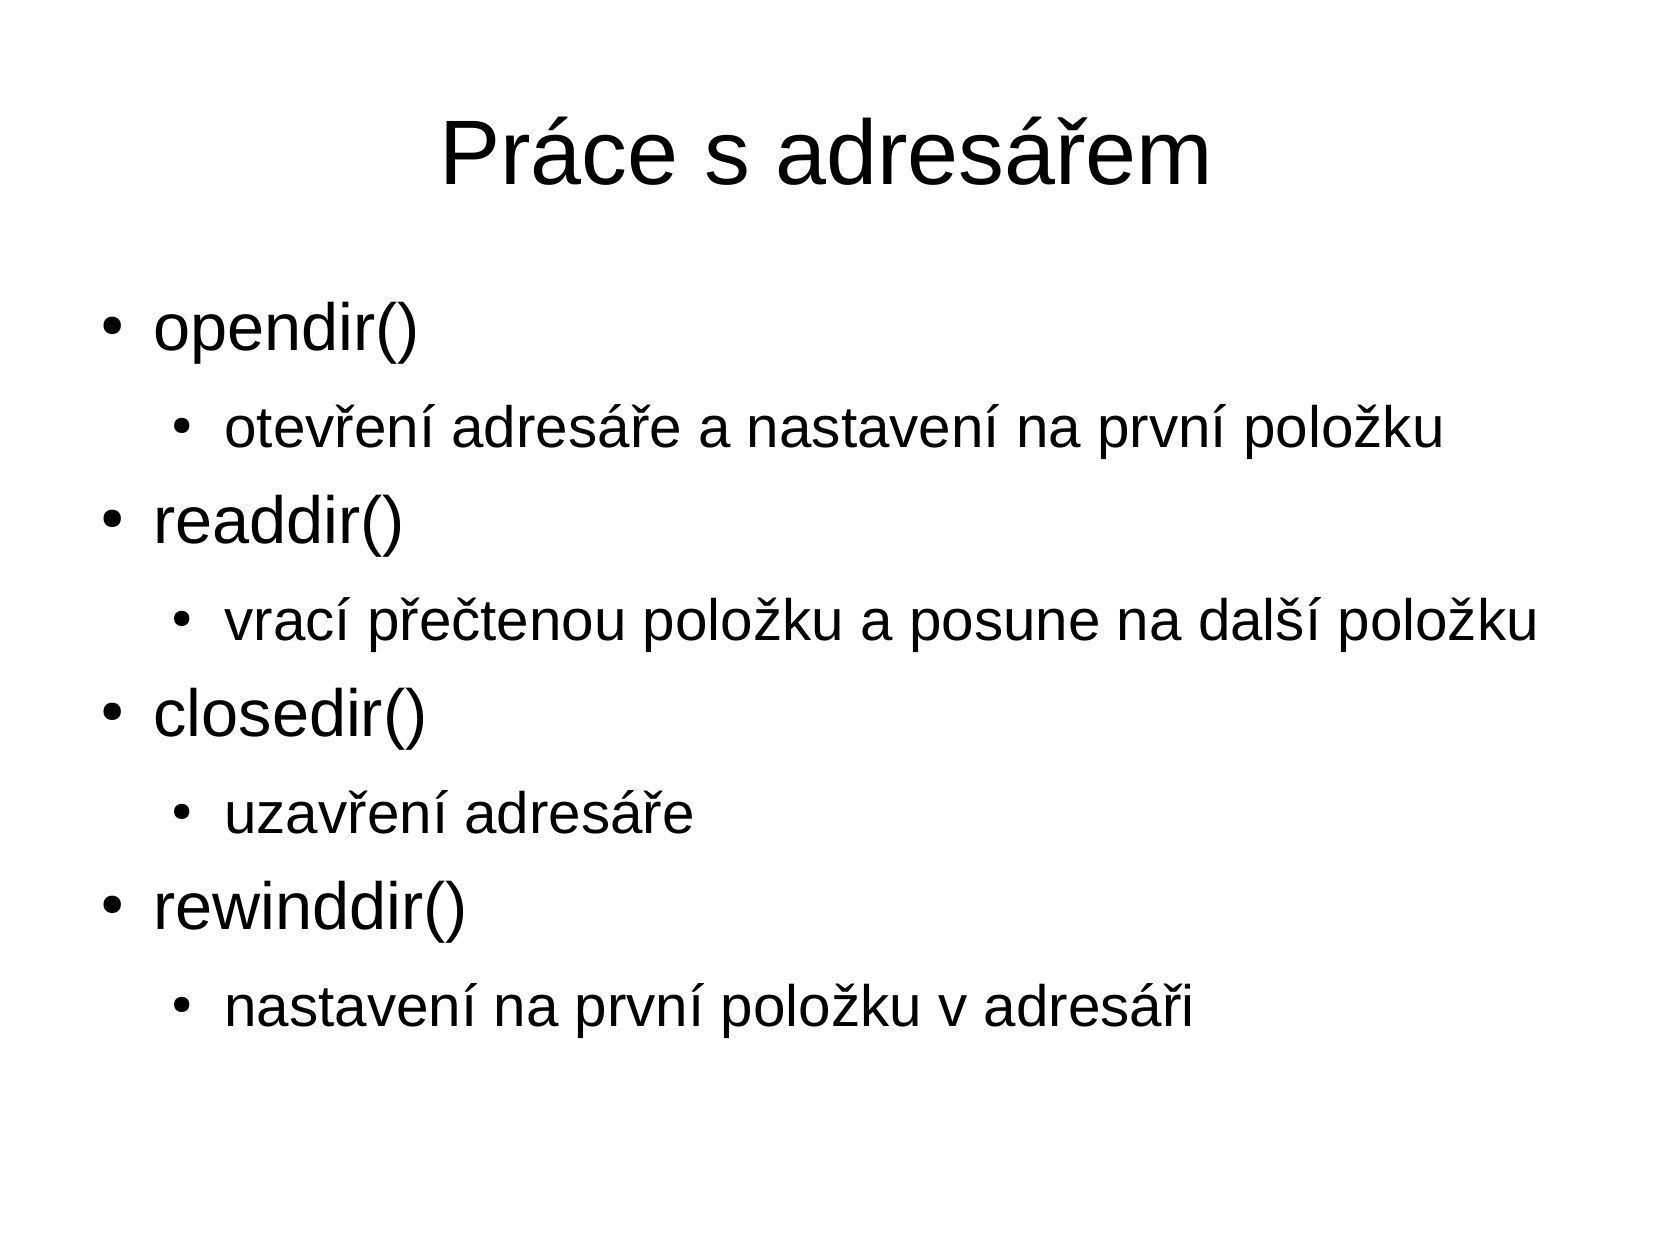

# Práce s adresářem
opendir()
otevření adresáře a nastavení na první položku
readdir()
vrací přečtenou položku a posune na další položku
closedir()
uzavření adresáře
rewinddir()
nastavení na první položku v adresáři